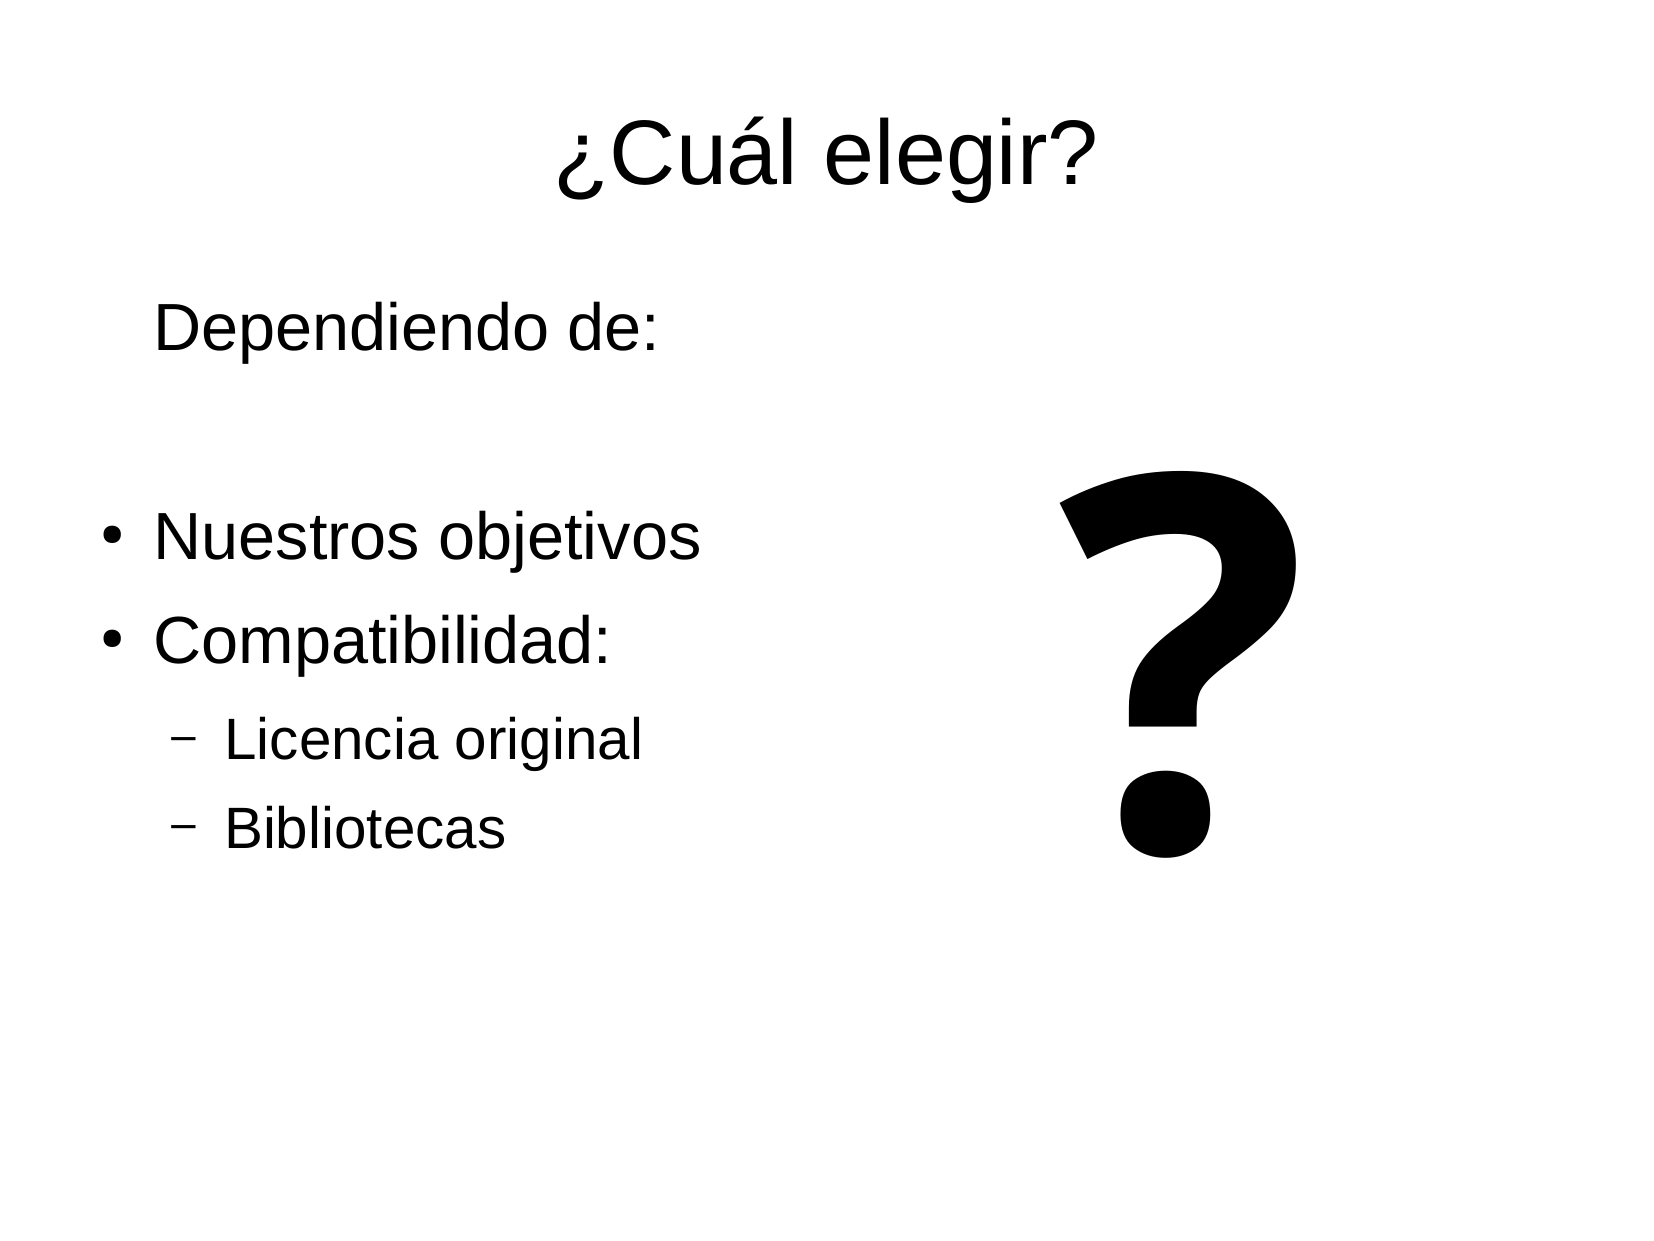

# ¿Cuál elegir?
Dependiendo de:
Nuestros objetivos
Compatibilidad:
Licencia original
Bibliotecas
?